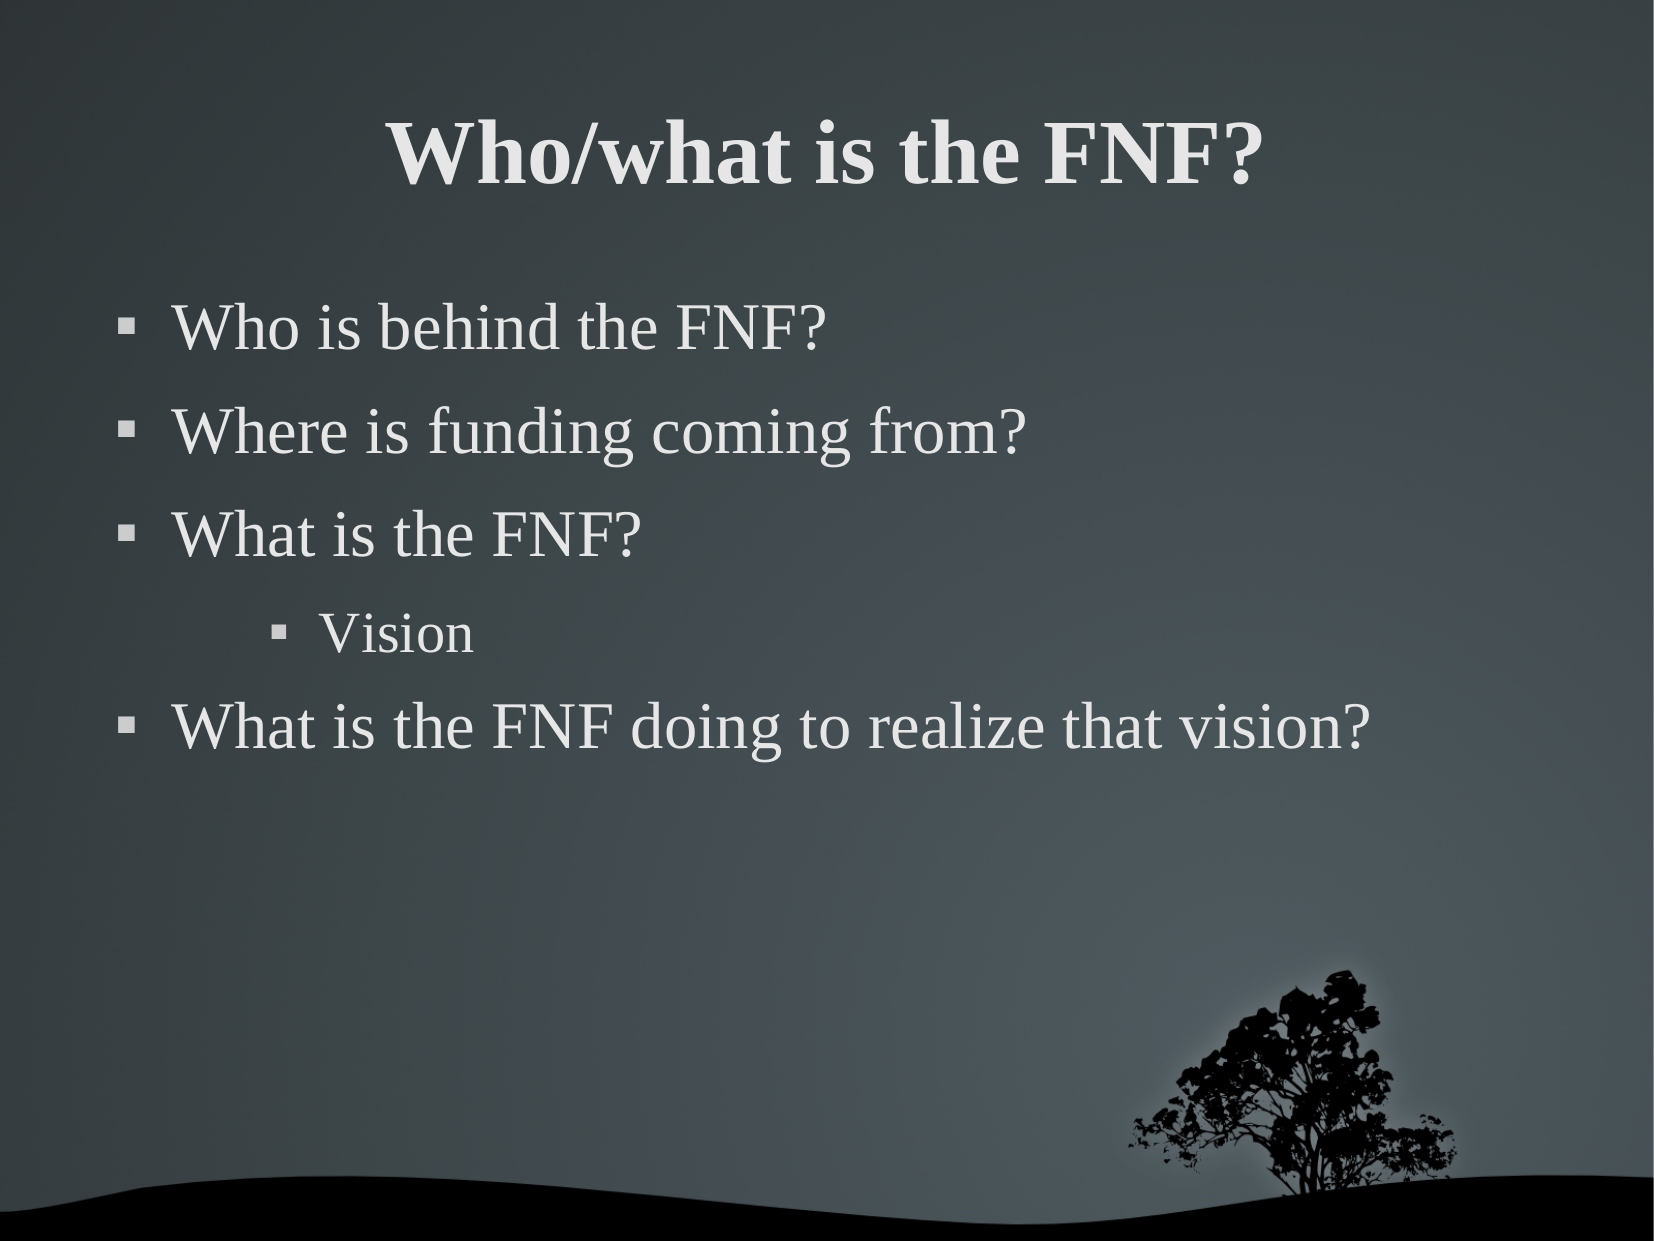

# Who/what is the FNF?
Who is behind the FNF?
Where is funding coming from?
What is the FNF?
Vision
What is the FNF doing to realize that vision?